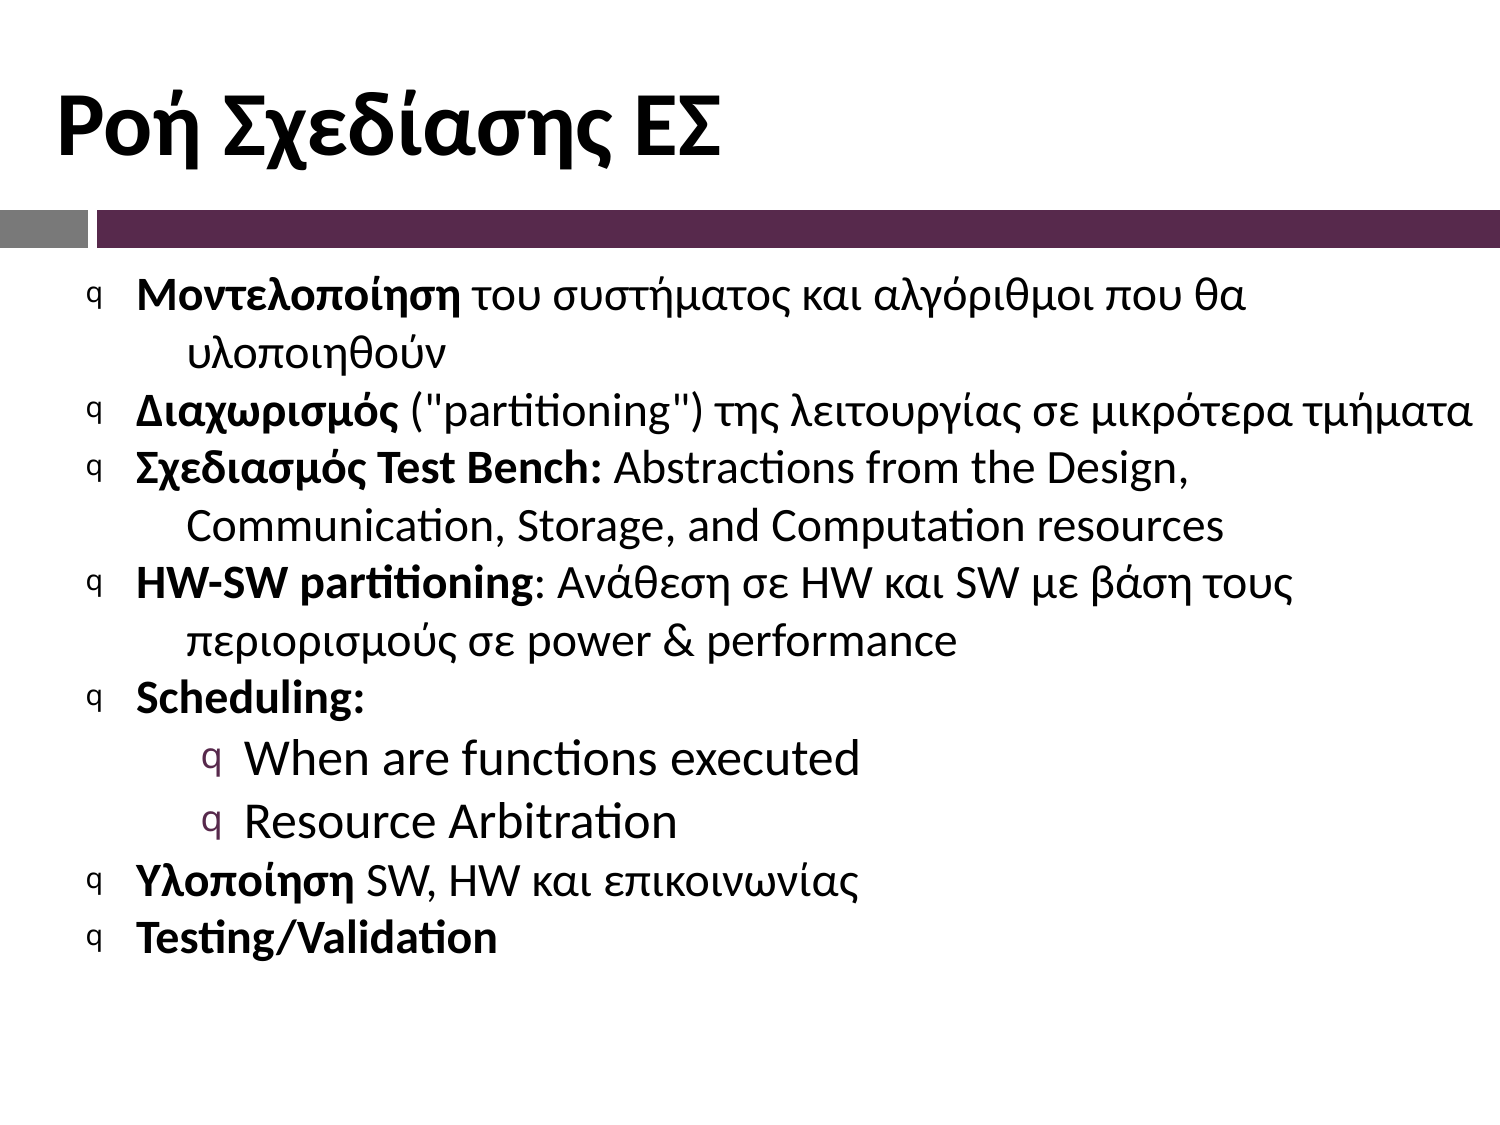

# Ροή Σχεδίασης ΕΣ
Μοντελοποίηση του συστήματος και αλγόριθμοι που θα υλοποιηθούν
Διαχωρισμός ("partitioning") της λειτουργίας σε μικρότερα τμήματα
Σχεδιασμός Test Bench: Abstractions from the Design, Communication, Storage, and Computation resources
HW-SW partitioning: Ανάθεση σε HW και SW με βάση τους περιορισμούς σε power & performance
Scheduling:
When are functions executed
Resource Arbitration
Υλοποίηση SW, HW και επικοινωνίας
Testing/Validation